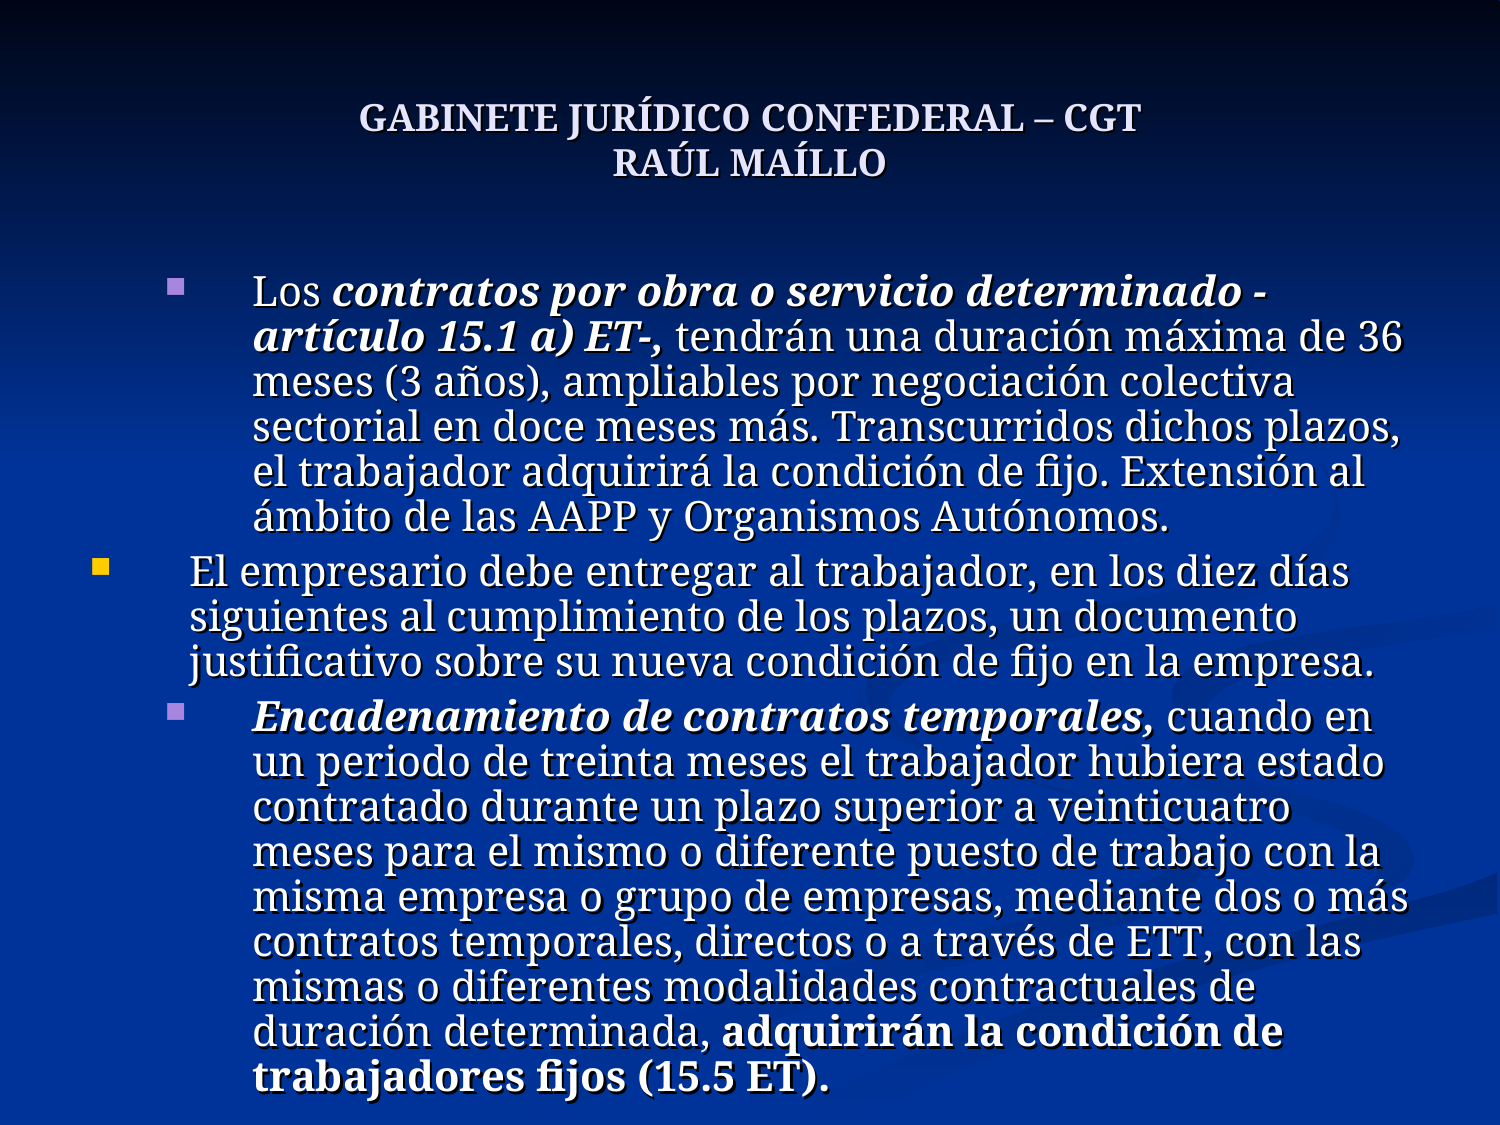

# GABINETE JURÍDICO CONFEDERAL – CGT RAÚL MAÍLLO
Los contratos por obra o servicio determinado -artículo 15.1 a) ET-, tendrán una duración máxima de 36 meses (3 años), ampliables por negociación colectiva sectorial en doce meses más. Transcurridos dichos plazos, el trabajador adquirirá la condición de fijo. Extensión al ámbito de las AAPP y Organismos Autónomos.
El empresario debe entregar al trabajador, en los diez días siguientes al cumplimiento de los plazos, un documento justificativo sobre su nueva condición de fijo en la empresa.
Encadenamiento de contratos temporales, cuando en un periodo de treinta meses el trabajador hubiera estado contratado durante un plazo superior a veinticuatro meses para el mismo o diferente puesto de trabajo con la misma empresa o grupo de empresas, mediante dos o más contratos temporales, directos o a través de ETT, con las mismas o diferentes modalidades contractuales de duración determinada, adquirirán la condición de trabajadores fijos (15.5 ET).